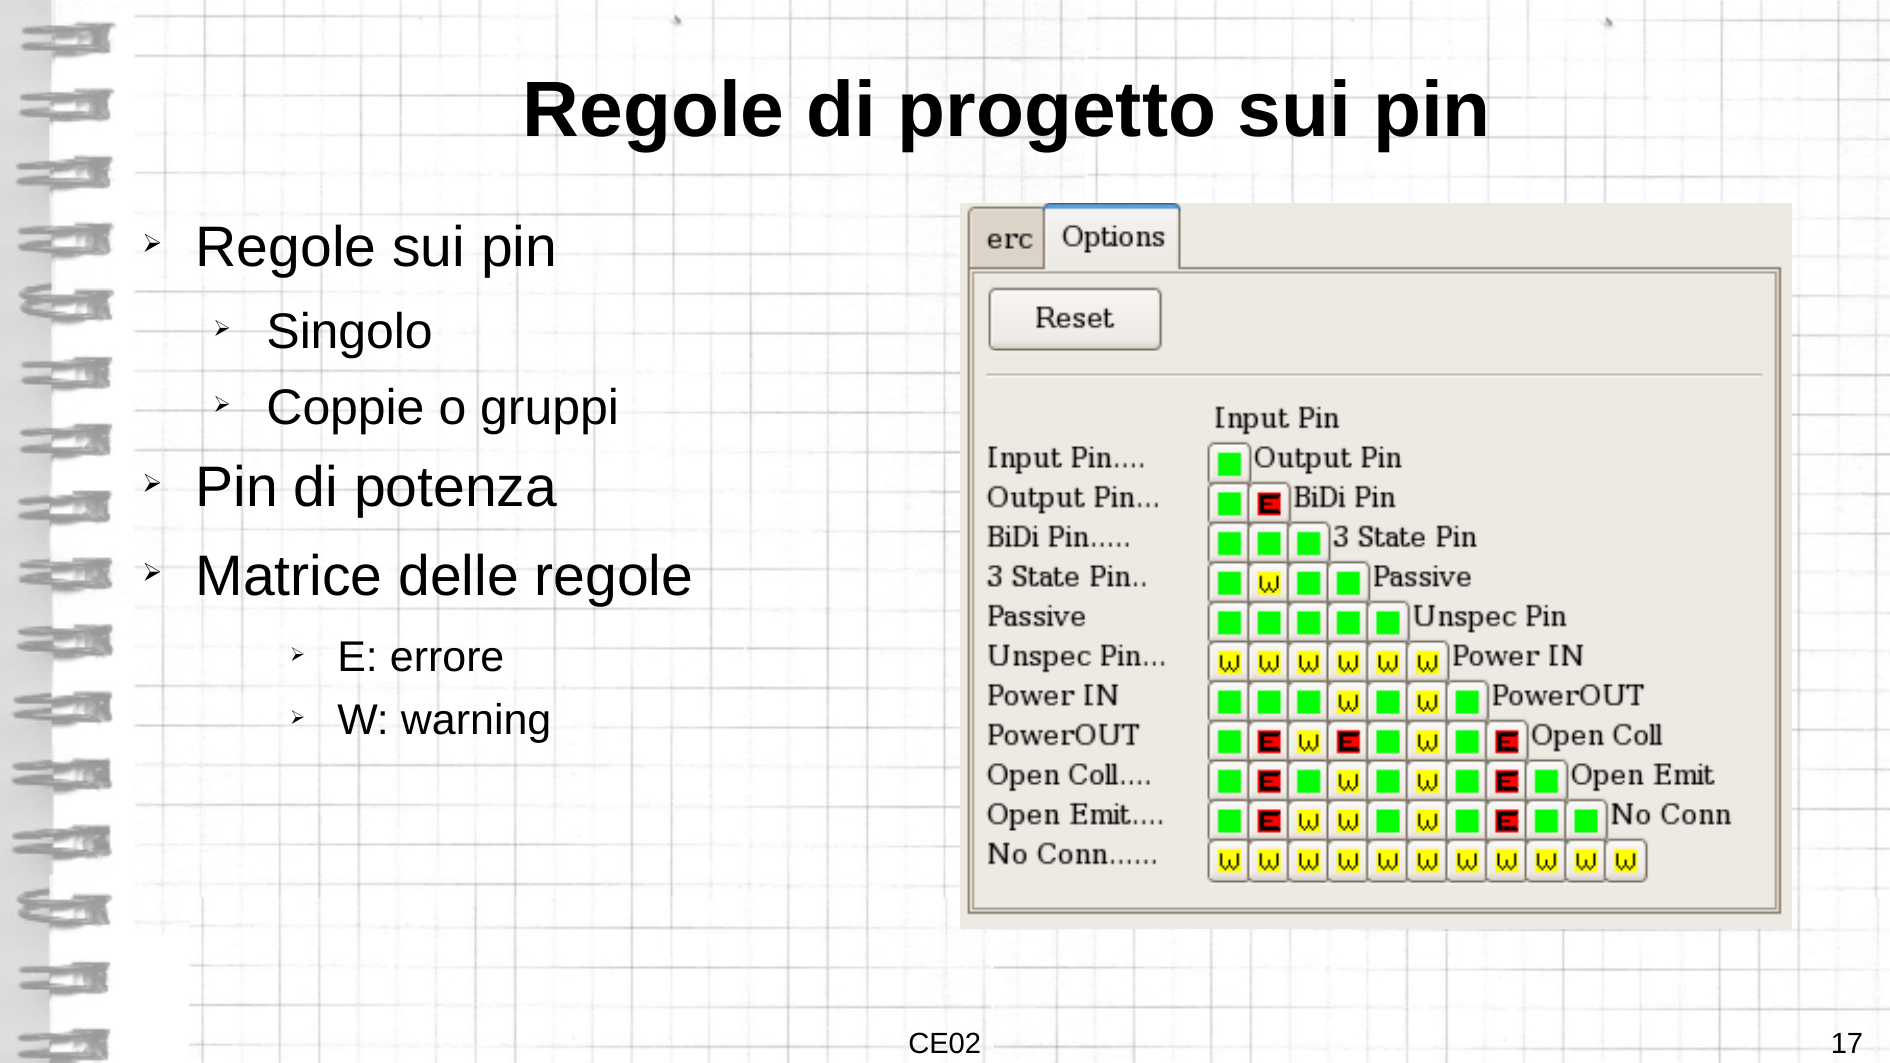

# Regole di progetto sui pin
Regole sui pin
Singolo
Coppie o gruppi
Pin di potenza
Matrice delle regole
E: errore
W: warning
CE02
17